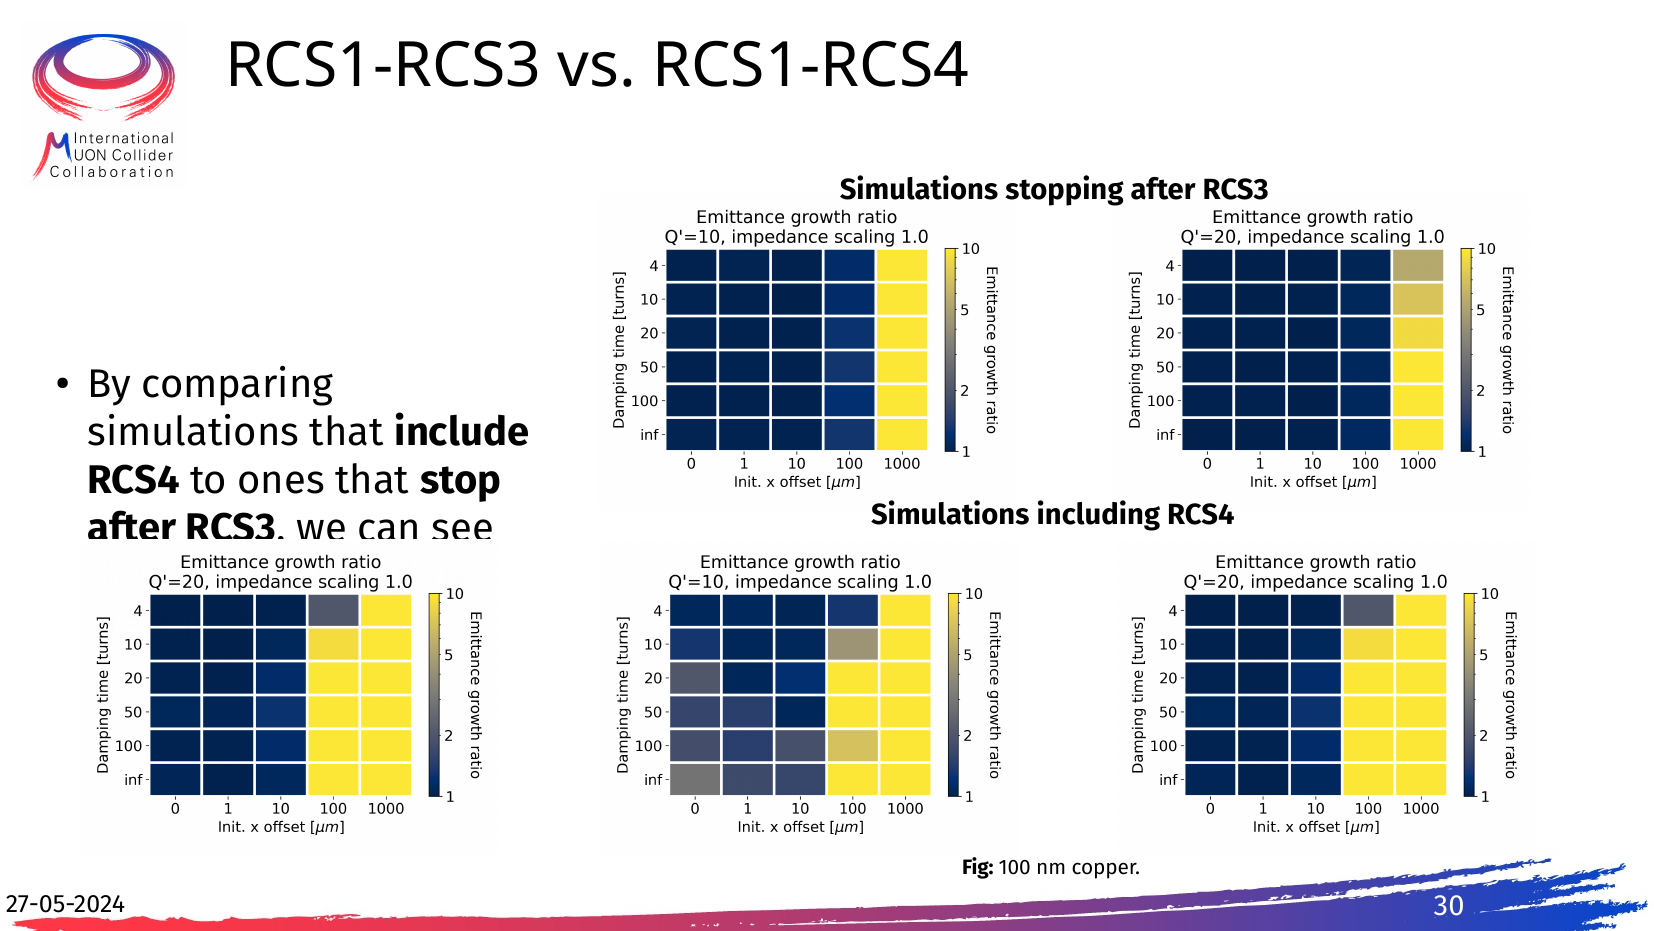

# RCS1-RCS3 vs. RCS1-RCS4
Simulations stopping after RCS3
By comparing simulations that include RCS4 to ones that stop after RCS3, we can see that some instabilities start in RCS4.
Simulations including RCS4
Fig: 100 nm copper.
27-05-2024
30